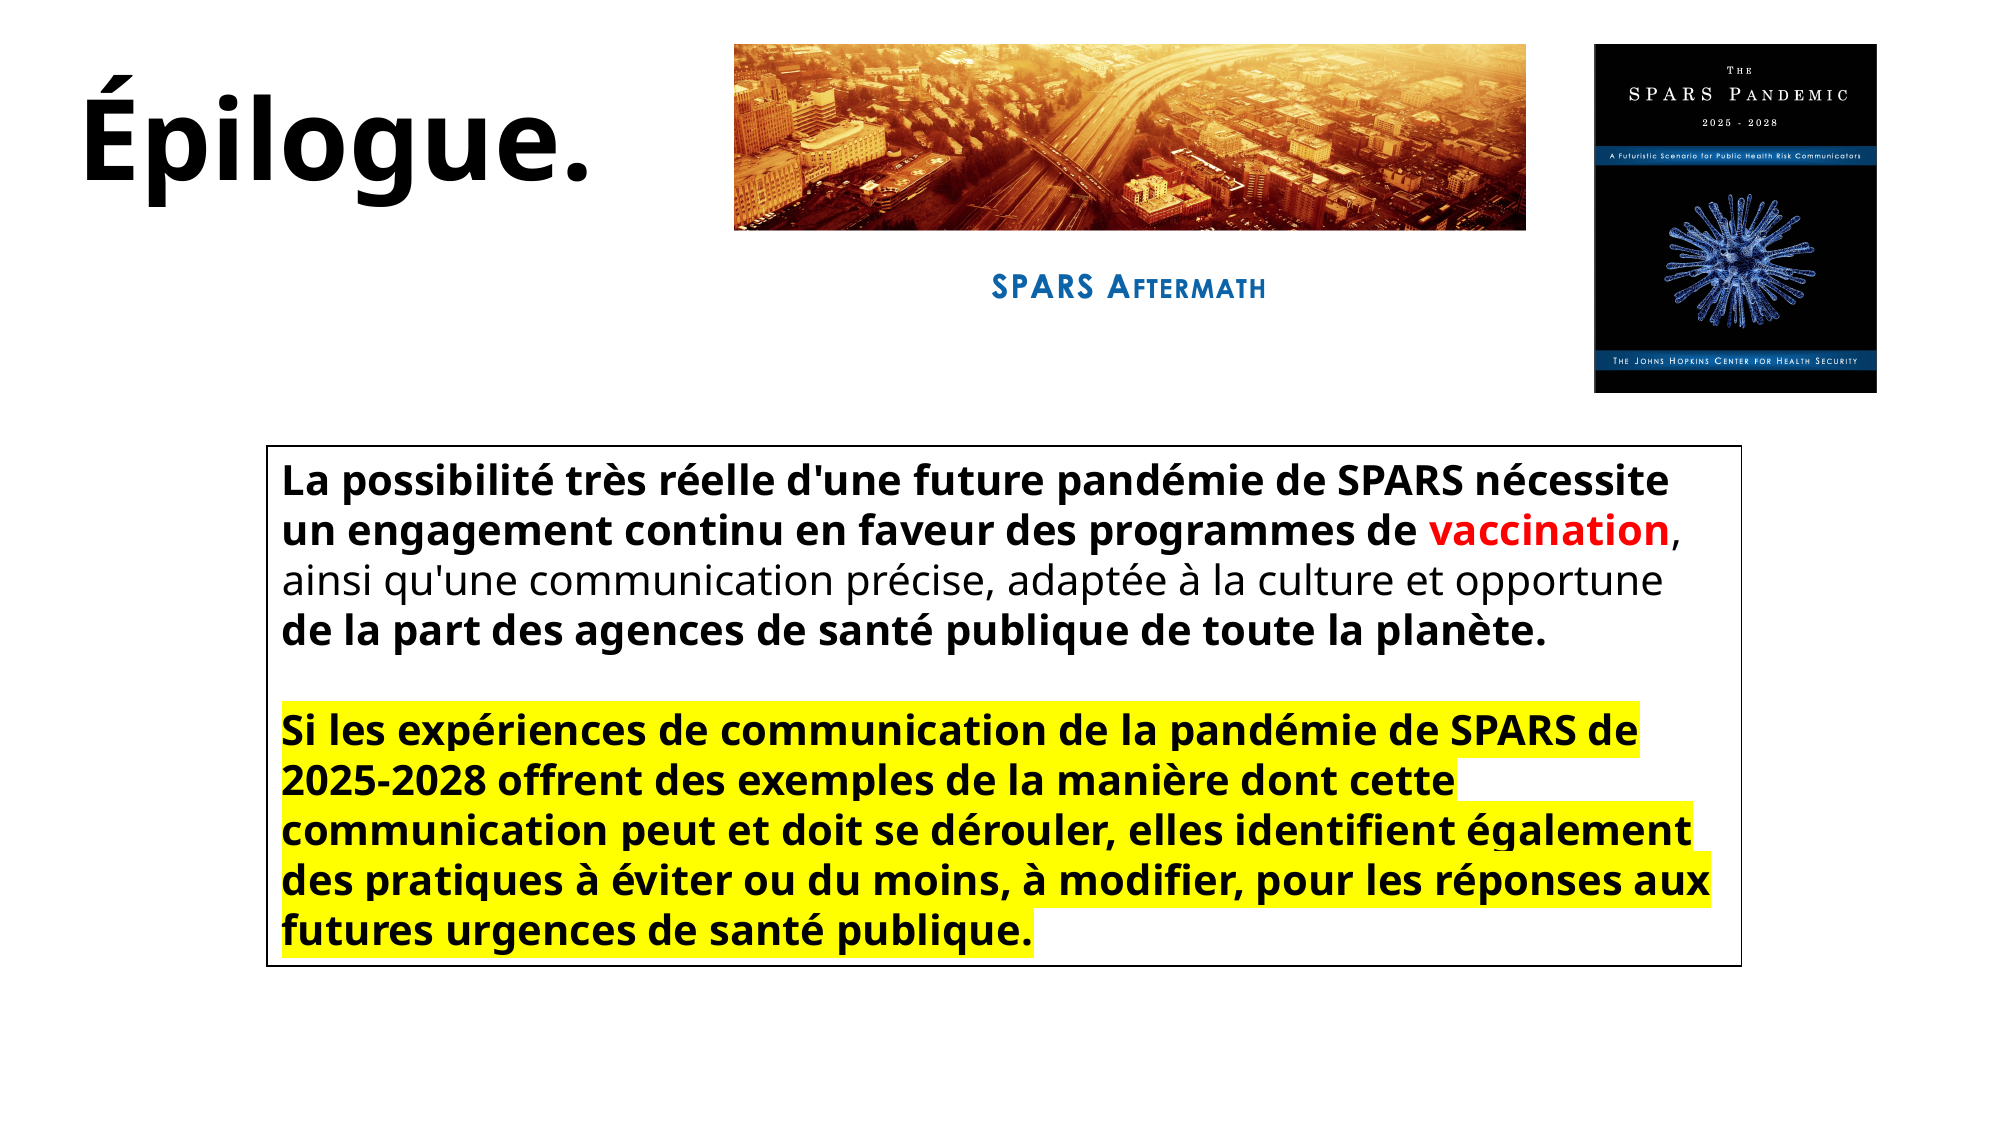

Épilogue.
La possibilité très réelle d'une future pandémie de SPARS nécessite un engagement continu en faveur des programmes de vaccination, ainsi qu'une communication précise, adaptée à la culture et opportune de la part des agences de santé publique de toute la planète.
Si les expériences de communication de la pandémie de SPARS de 2025-2028 offrent des exemples de la manière dont cette communication peut et doit se dérouler, elles identifient également des pratiques à éviter ou du moins, à modifier, pour les réponses aux futures urgences de santé publique.